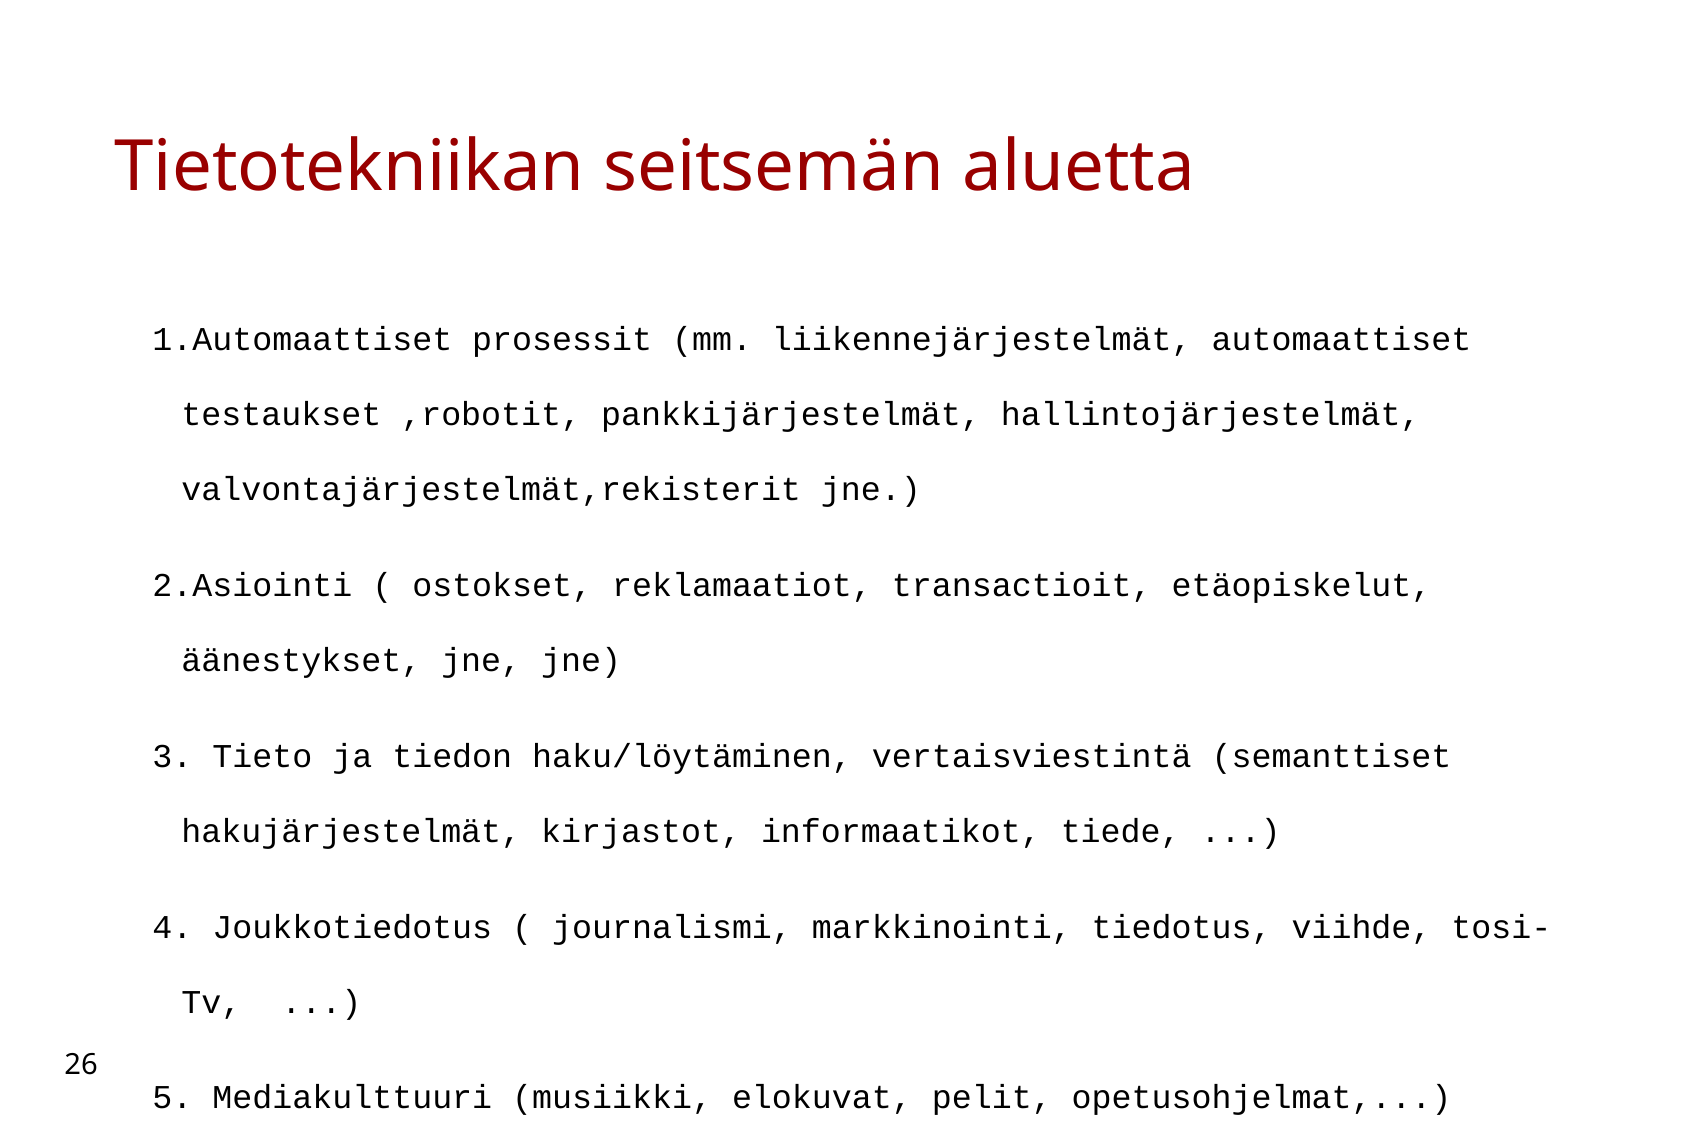

# Tietotekniikan seitsemän aluetta
1.Automaattiset prosessit (mm. liikennejärjestelmät, automaattiset testaukset ,robotit, pankkijärjestelmät, hallintojärjestelmät, valvontajärjestelmät,rekisterit jne.)
2.Asiointi ( ostokset, reklamaatiot, transactioit, etäopiskelut, äänestykset, jne, jne)
3. Tieto ja tiedon haku/löytäminen, vertaisviestintä (semanttiset hakujärjestelmät, kirjastot, informaatikot, tiede, ...)
4. Joukkotiedotus ( journalismi, markkinointi, tiedotus, viihde, tosi-Tv, ...)
5. Mediakulttuuri (musiikki, elokuvat, pelit, opetusohjelmat,...)
6. Yhteydenpito ja vuorovaikutus
7. Itseilmaisu, oma tuotanto
26